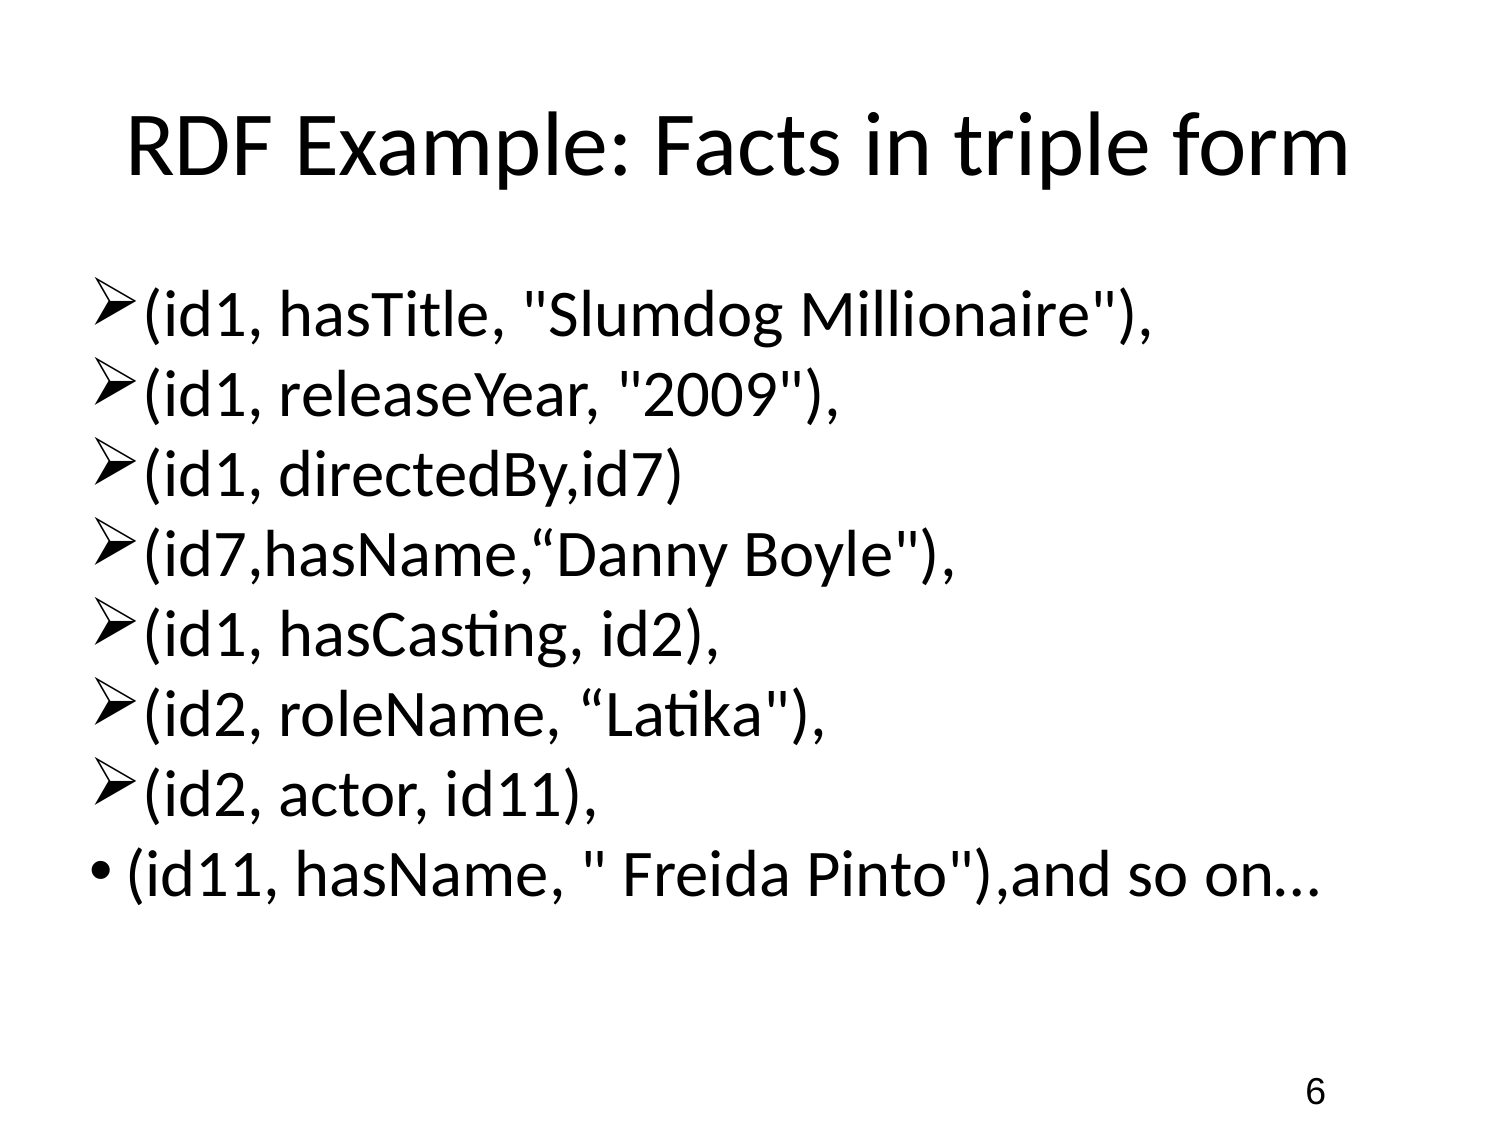

RDF Example: Facts in triple form
(id1, hasTitle, "Slumdog Millionaire"),
(id1, releaseYear, "2009"),
(id1, directedBy,id7)
(id7,hasName,“Danny Boyle"),
(id1, hasCasting, id2),
(id2, roleName, “Latika"),
(id2, actor, id11),
(id11, hasName, " Freida Pinto"),and so on…